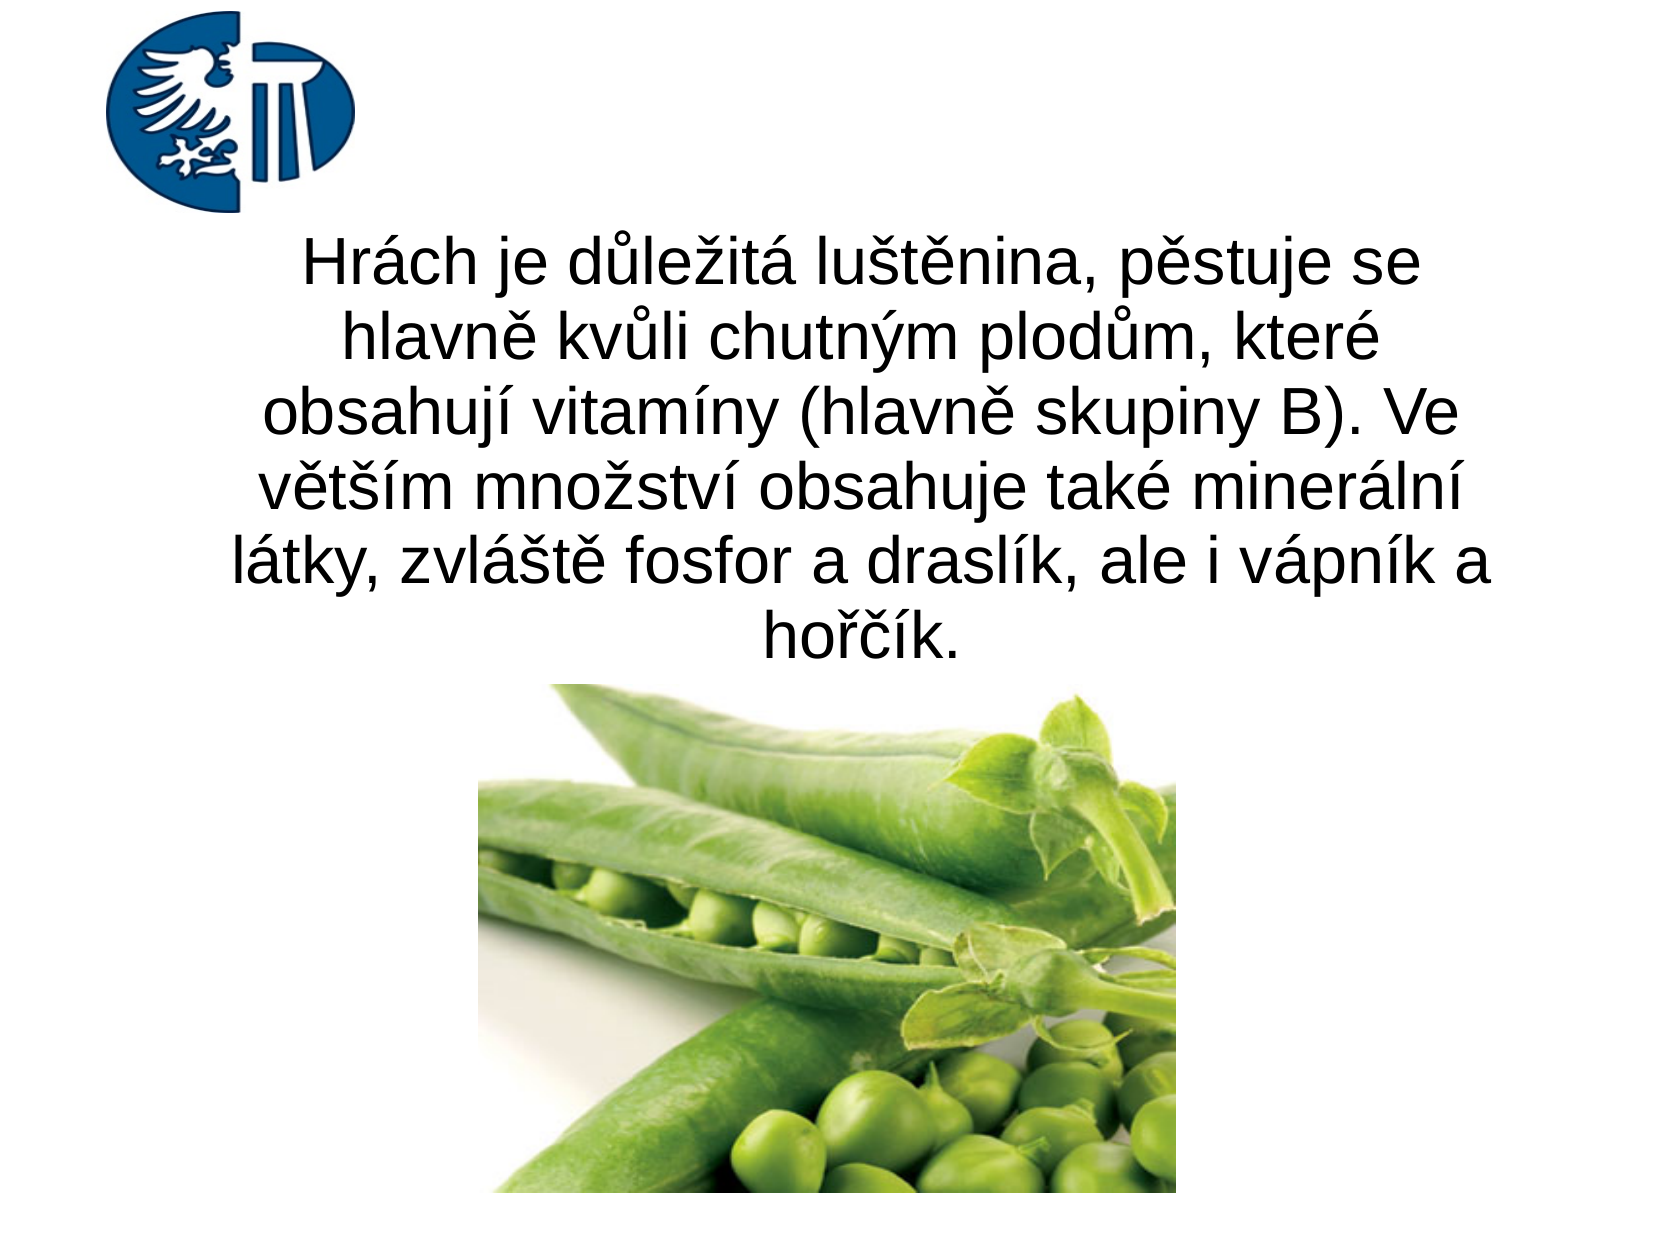

Hrách je důležitá luštěnina, pěstuje se hlavně kvůli chutným plodům, které obsahují vitamíny (hlavně skupiny B). Ve větším množství obsahuje také minerální látky, zvláště fosfor a draslík, ale i vápník a hořčík.